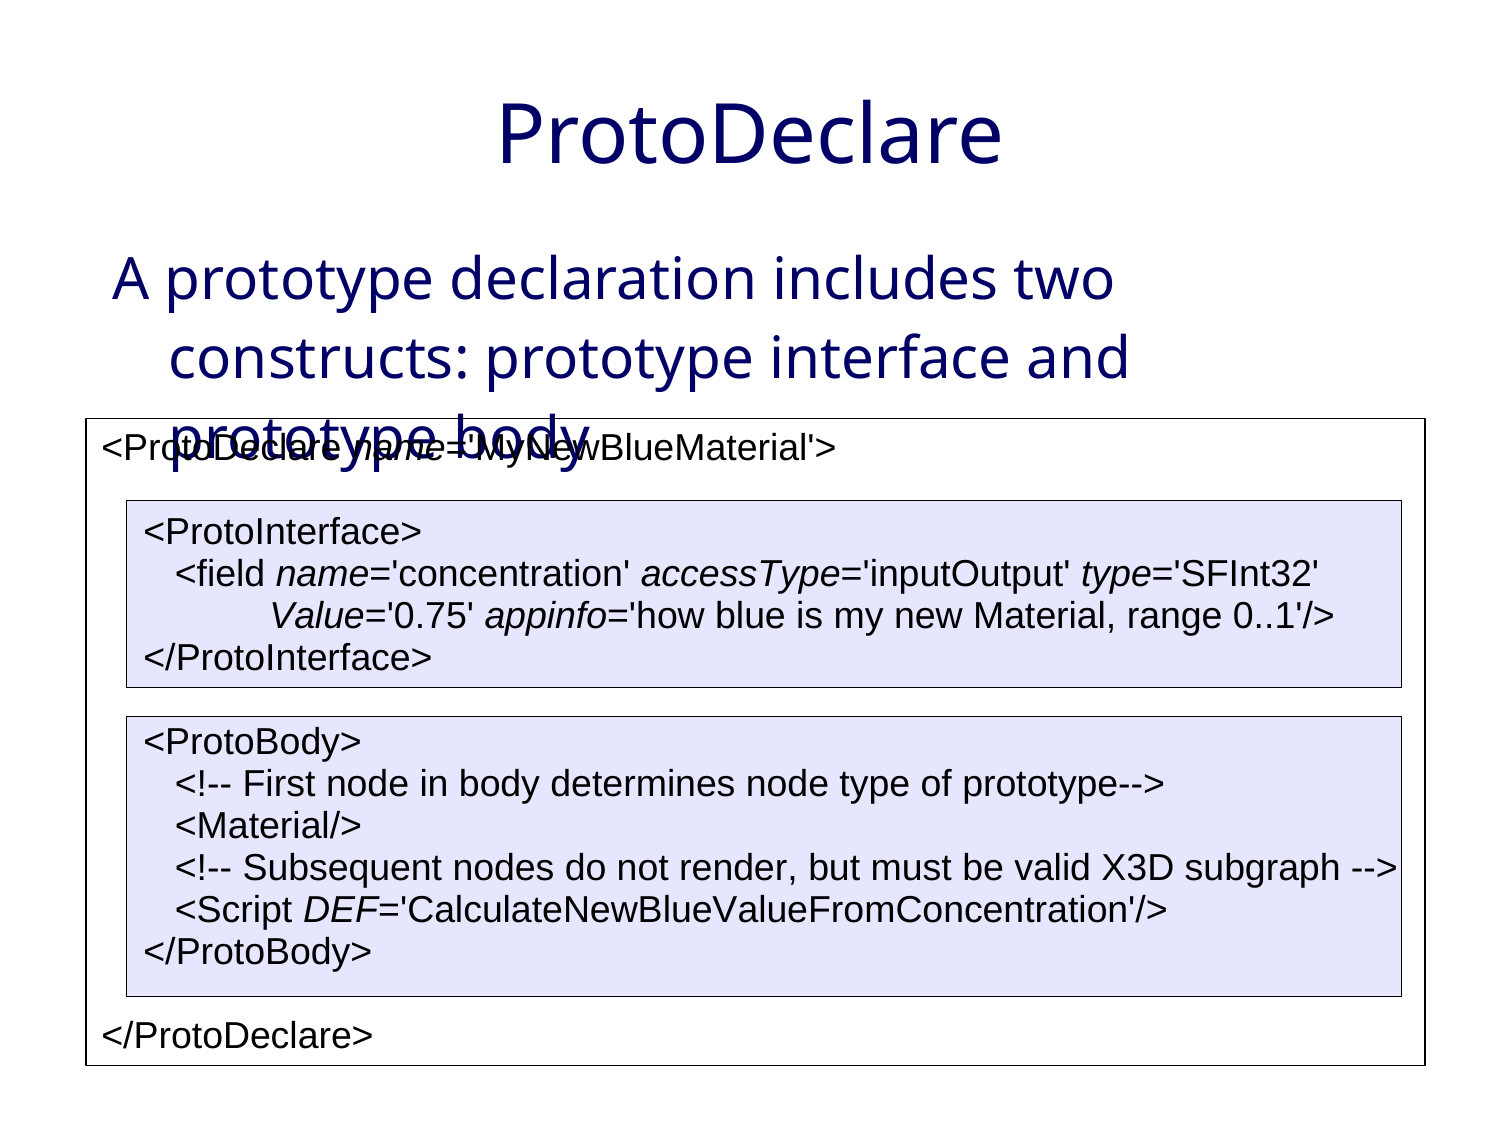

# ProtoDeclare
A prototype declaration includes two constructs: prototype interface and prototype body
<ProtoDeclare name='MyNewBlueMaterial'>
 <ProtoInterface>
 <field name='concentration' accessType='inputOutput' type='SFInt32'
 Value='0.75' appinfo='how blue is my new Material, range 0..1'/>
 </ProtoInterface>
 <ProtoBody>
 <!-- First node in body determines node type of prototype-->
 <Material/>
 <!-- Subsequent nodes do not render, but must be valid X3D subgraph -->
 <Script DEF='CalculateNewBlueValueFromConcentration'/>
 </ProtoBody>
</ProtoDeclare>